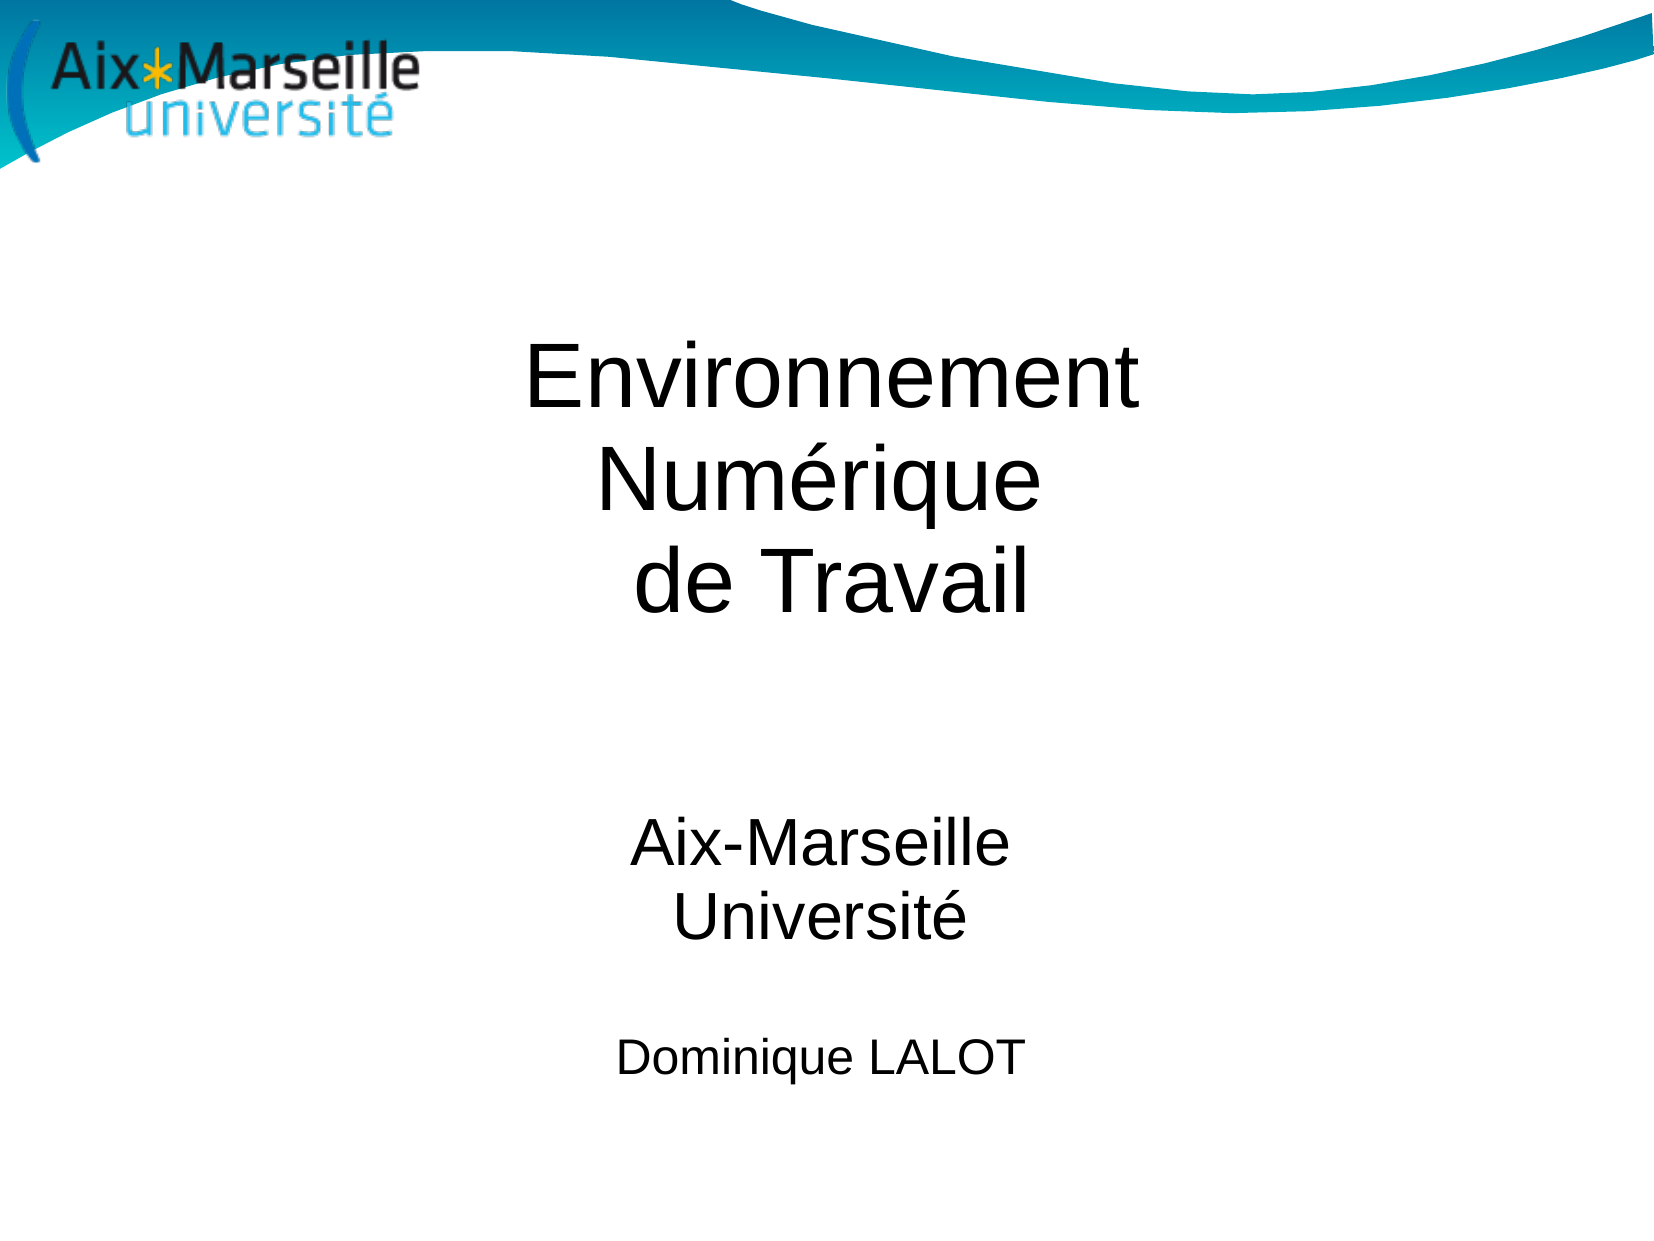

# Environnement Numérique de Travail
Aix-Marseille
Université
Dominique LALOT